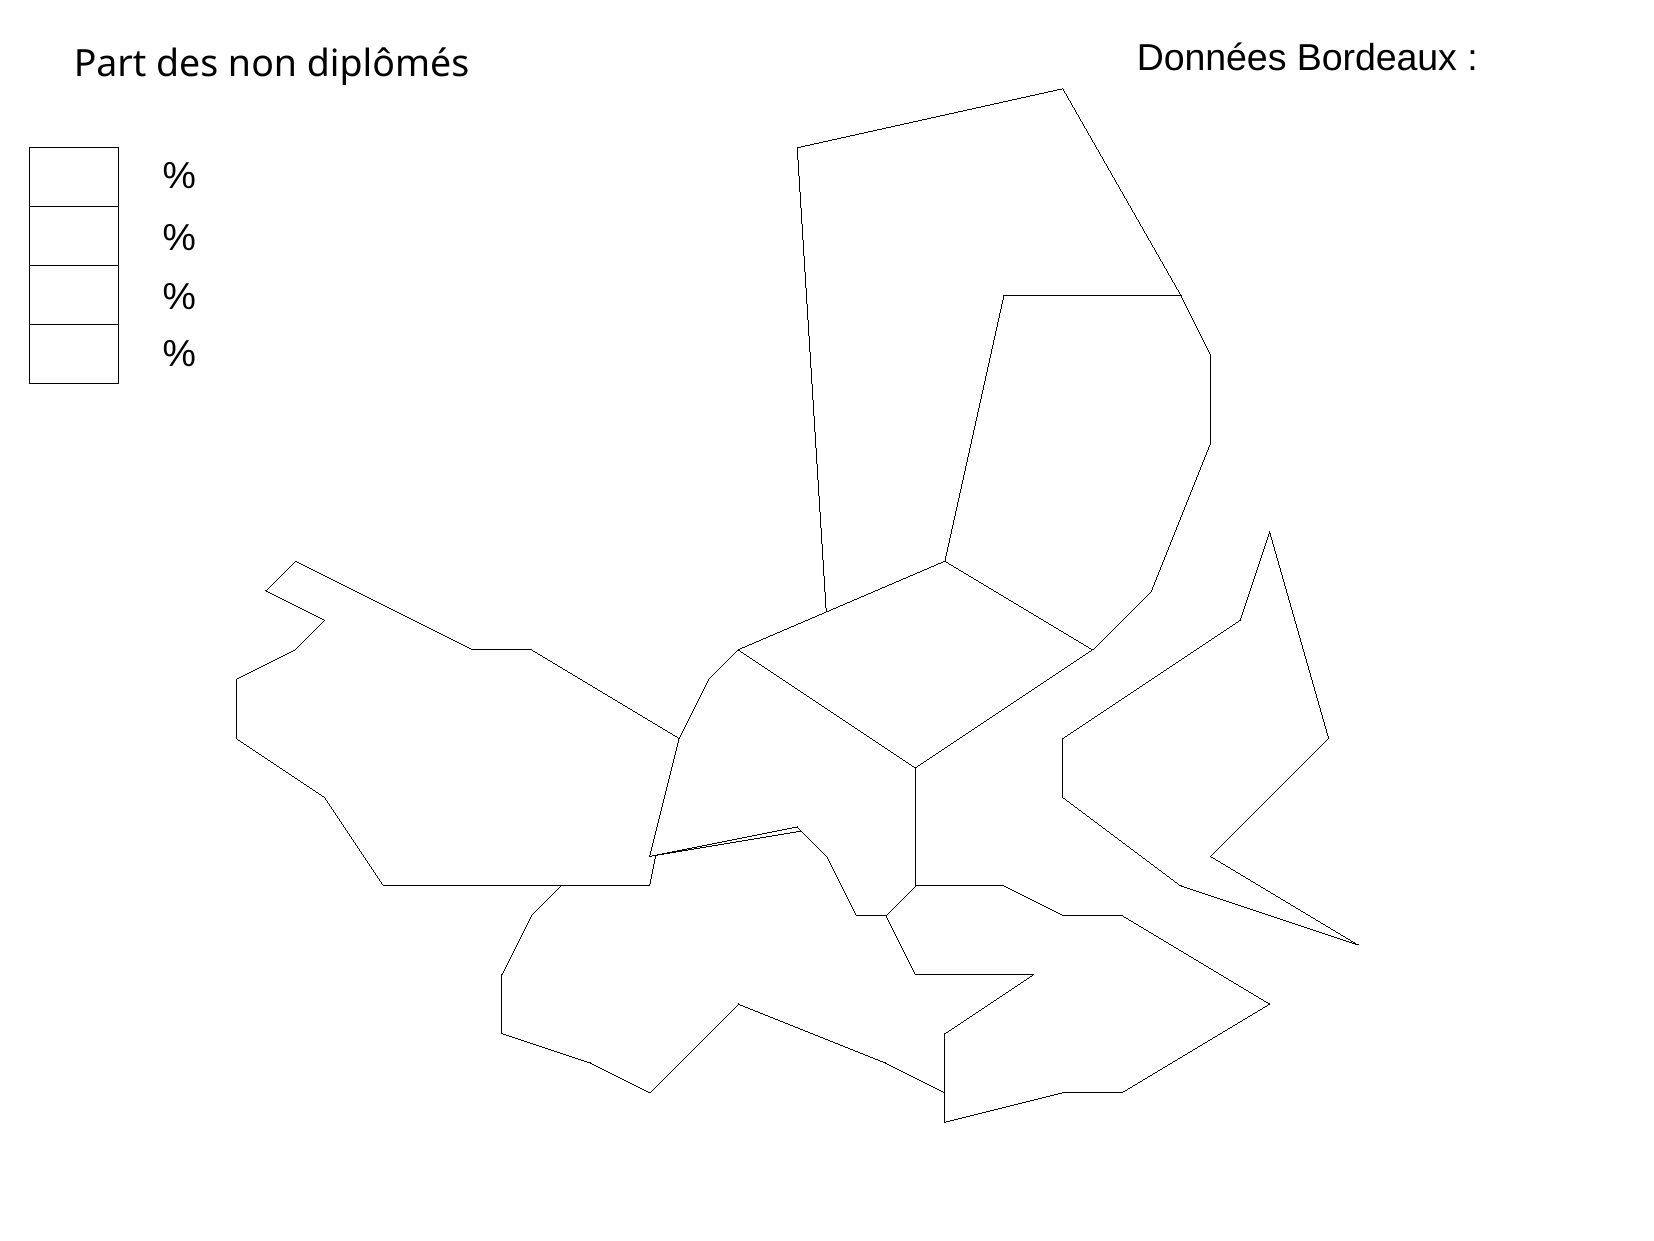

Part des non diplômés
Données Bordeaux :
%
%
%
%